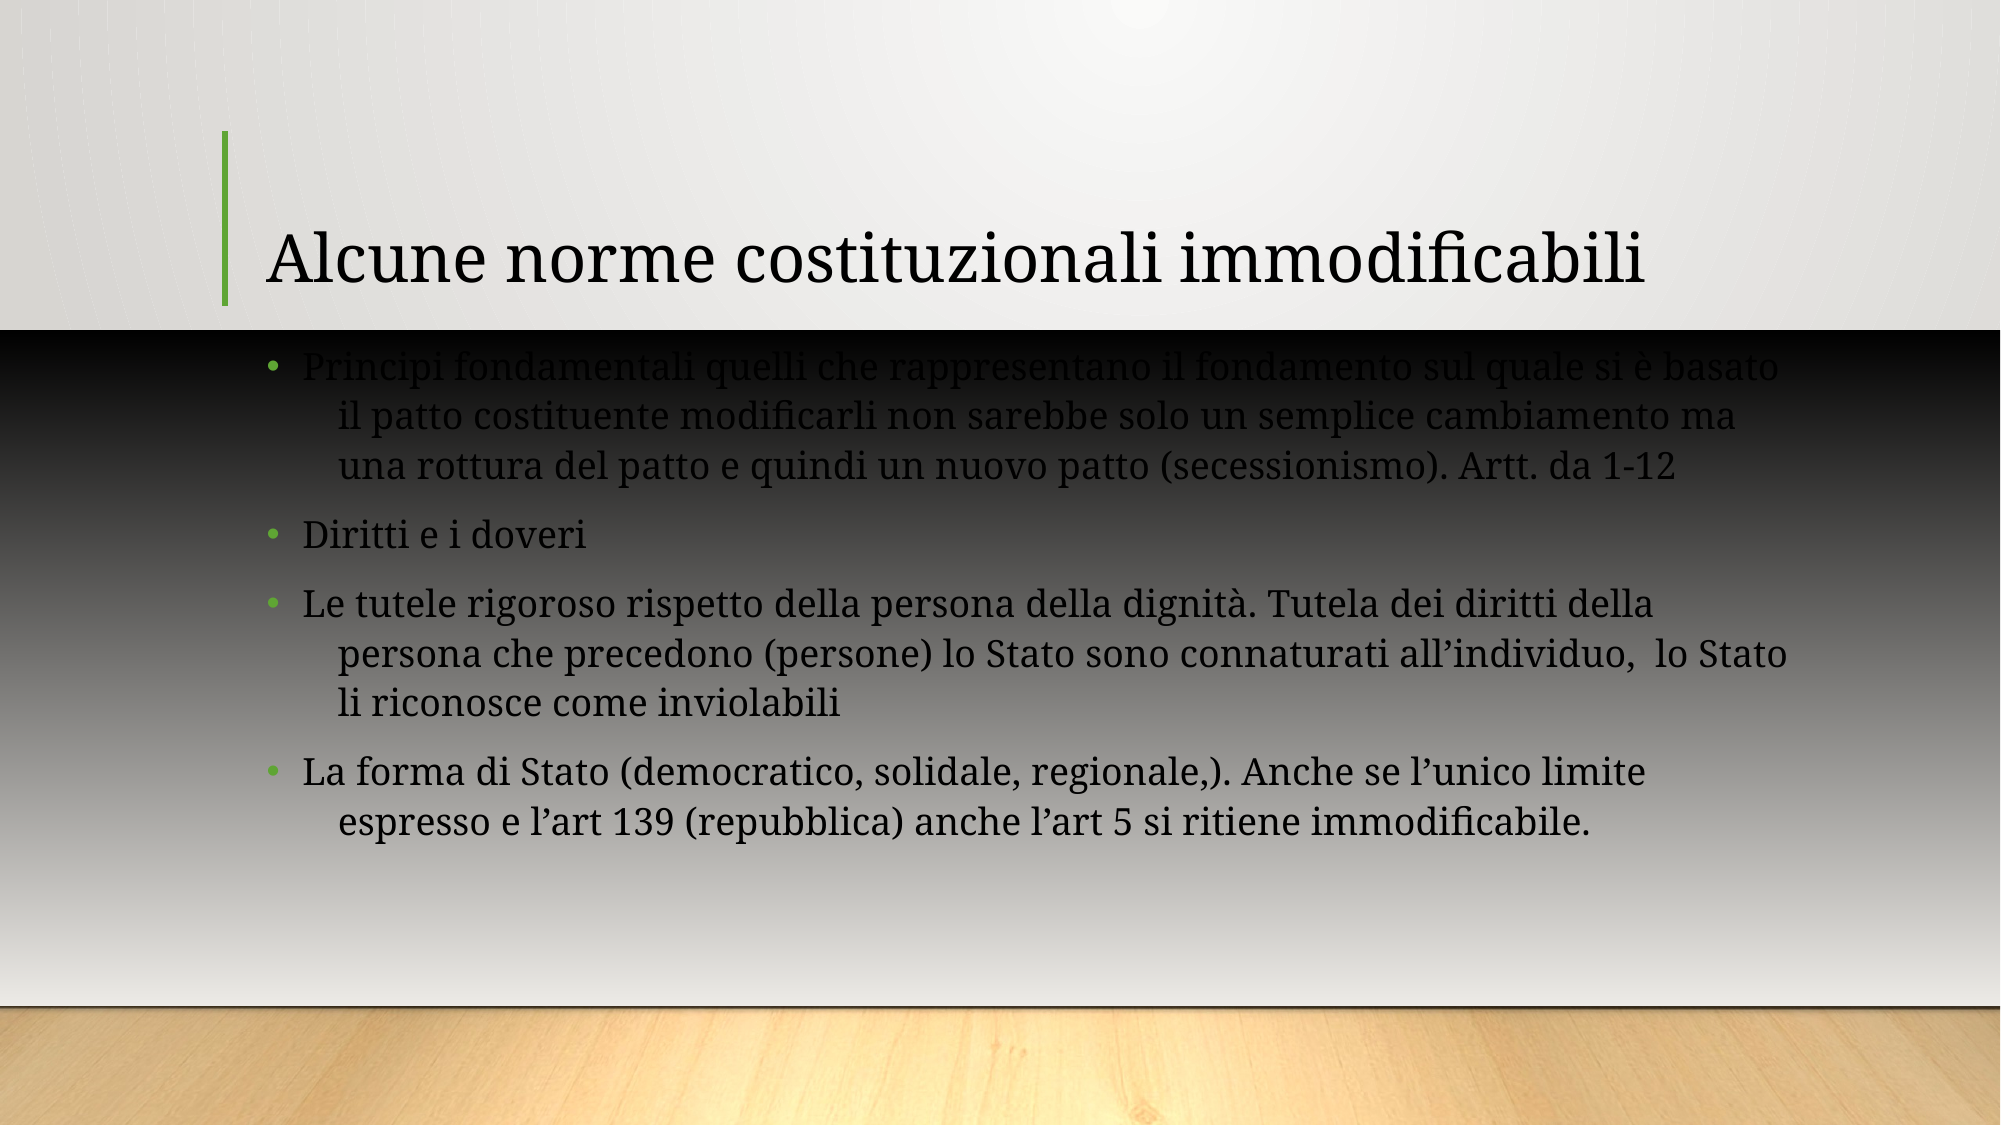

# Alcune norme costituzionali immodificabili
Principi fondamentali quelli che rappresentano il fondamento sul quale si è basato il patto costituente modificarli non sarebbe solo un semplice cambiamento ma una rottura del patto e quindi un nuovo patto (secessionismo). Artt. da 1-12
Diritti e i doveri
Le tutele rigoroso rispetto della persona della dignità. Tutela dei diritti della persona che precedono (persone) lo Stato sono connaturati all’individuo, lo Stato li riconosce come inviolabili
La forma di Stato (democratico, solidale, regionale,). Anche se l’unico limite espresso e l’art 139 (repubblica) anche l’art 5 si ritiene immodificabile.